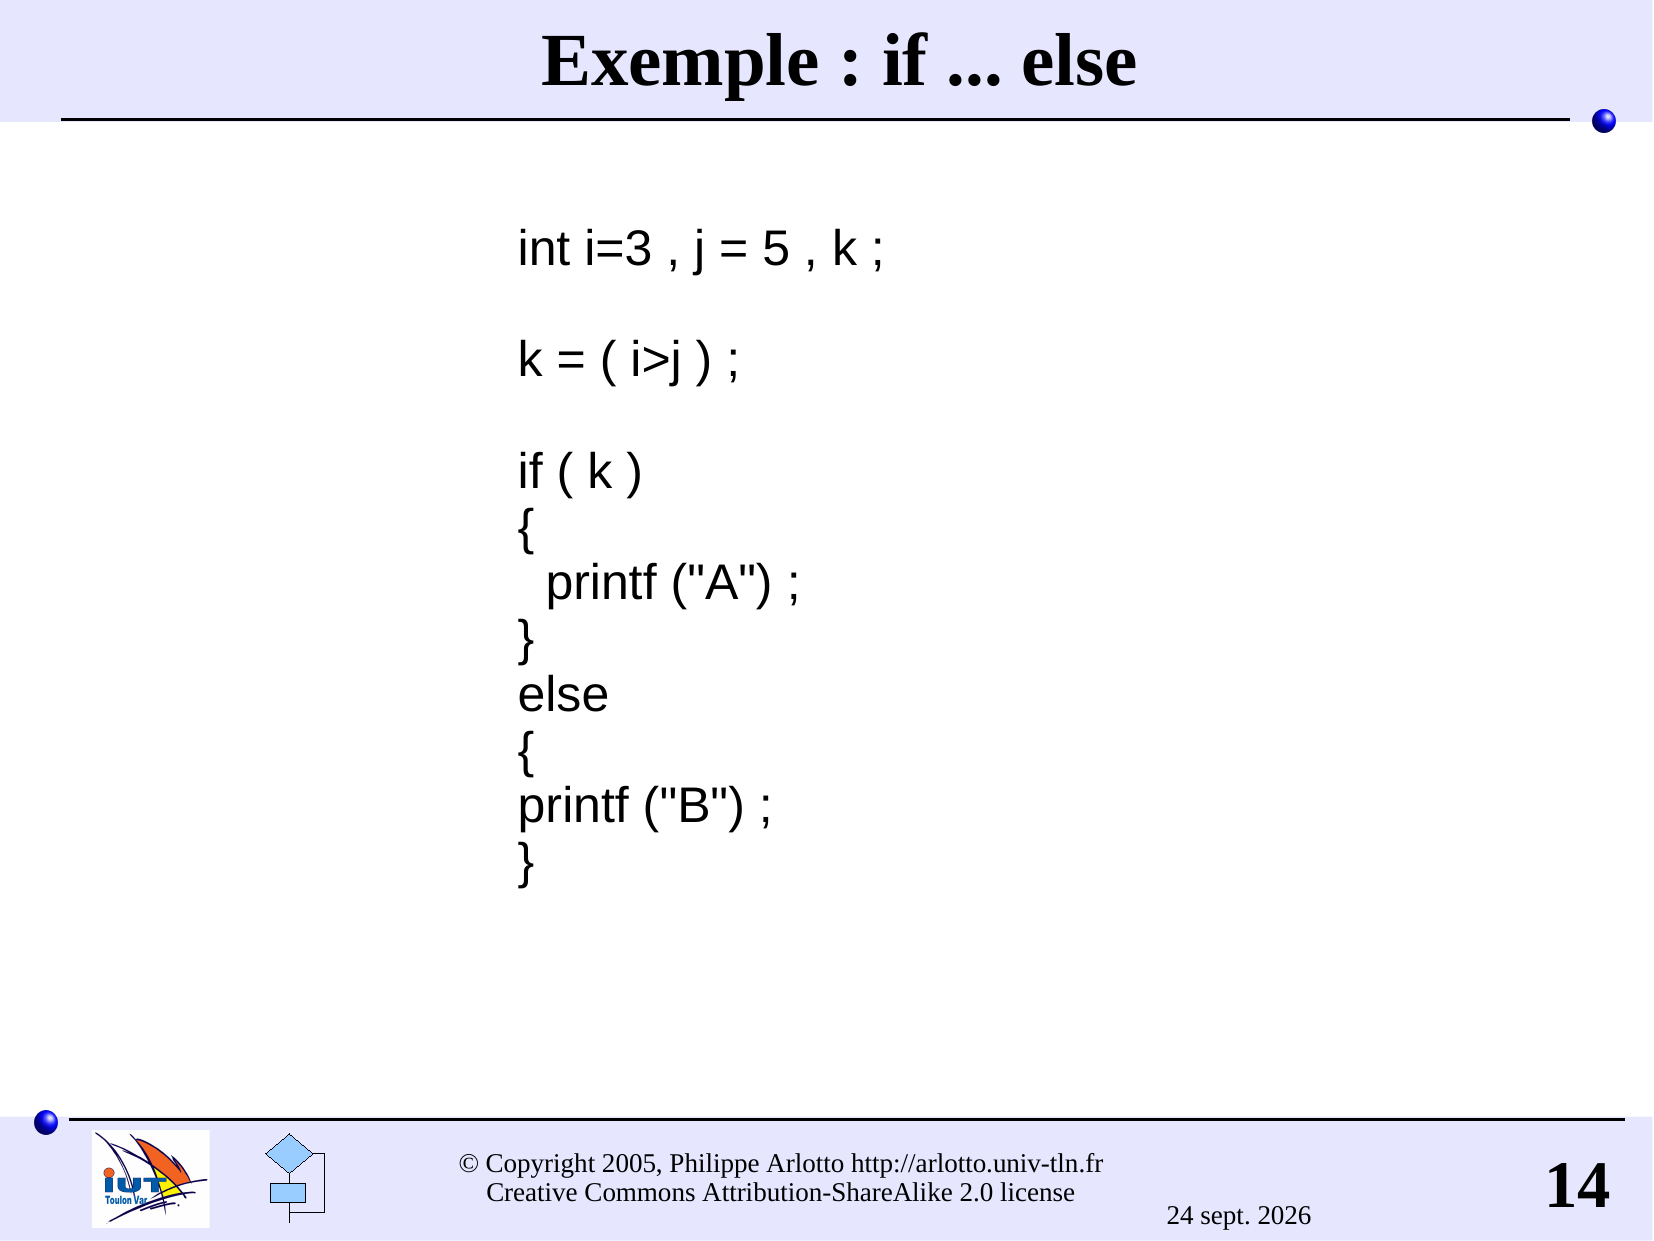

# Exemple : if ... else
int i=3 , j = 5 , k ;
k = ( i>j ) ;
if ( k )
{
 printf ("A") ;
}
else
{
printf ("B") ;
}